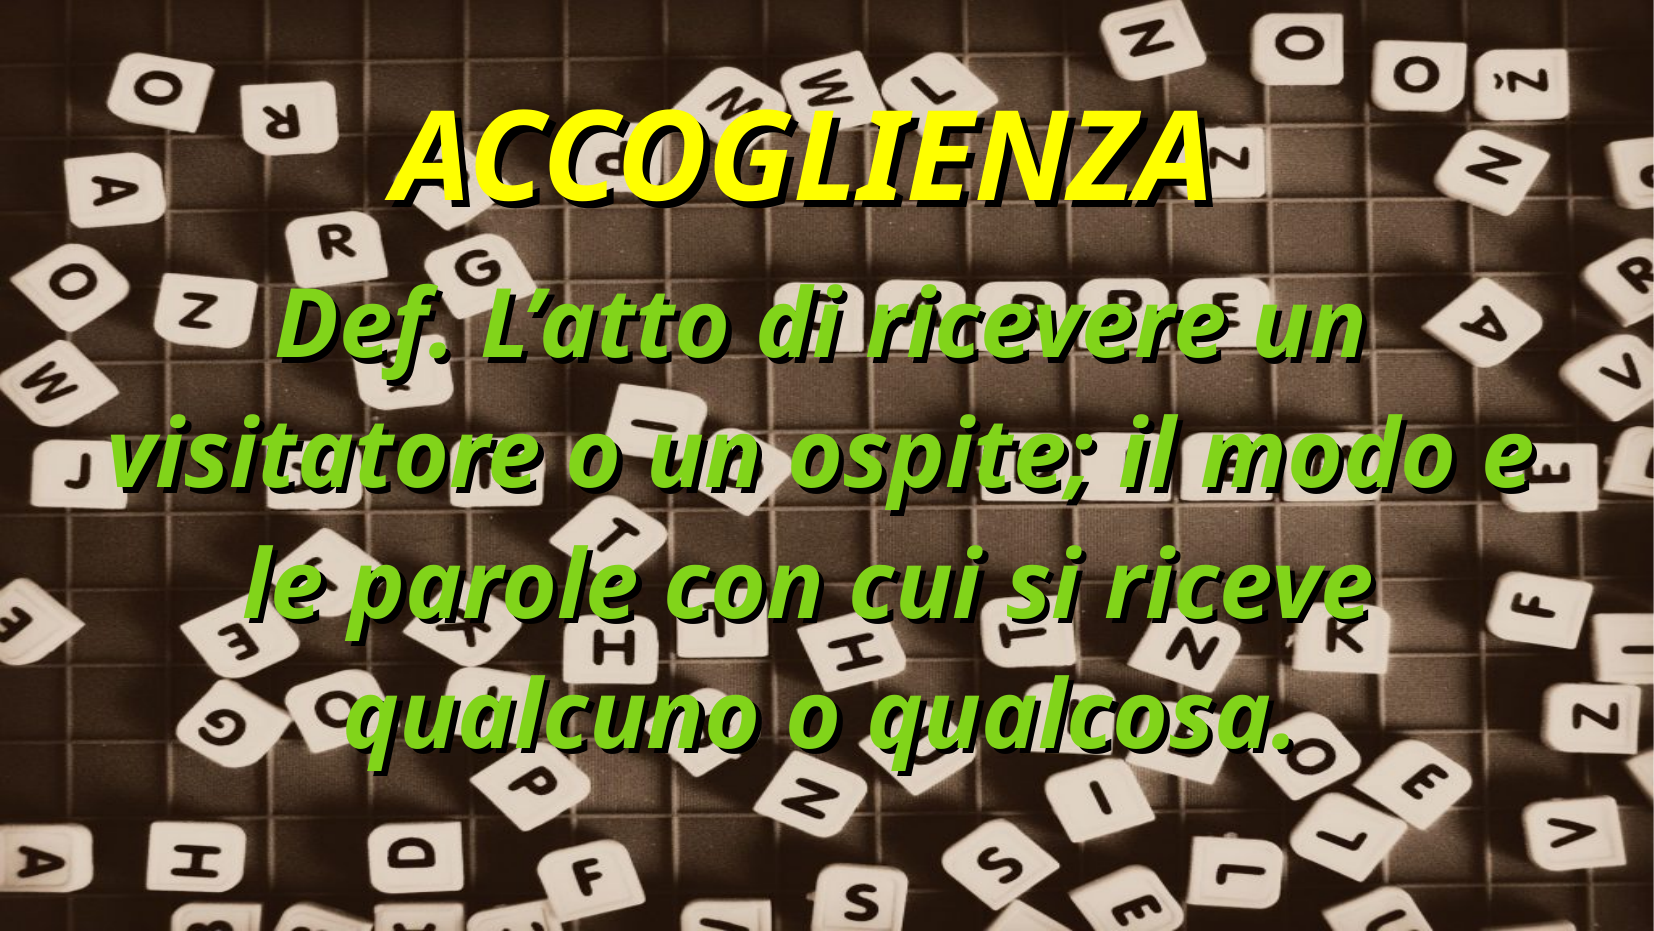

ACCOGLIENZA
Def. L’atto di ricevere un visitatore o un ospite; il modo e le parole con cui si riceve qualcuno o qualcosa.